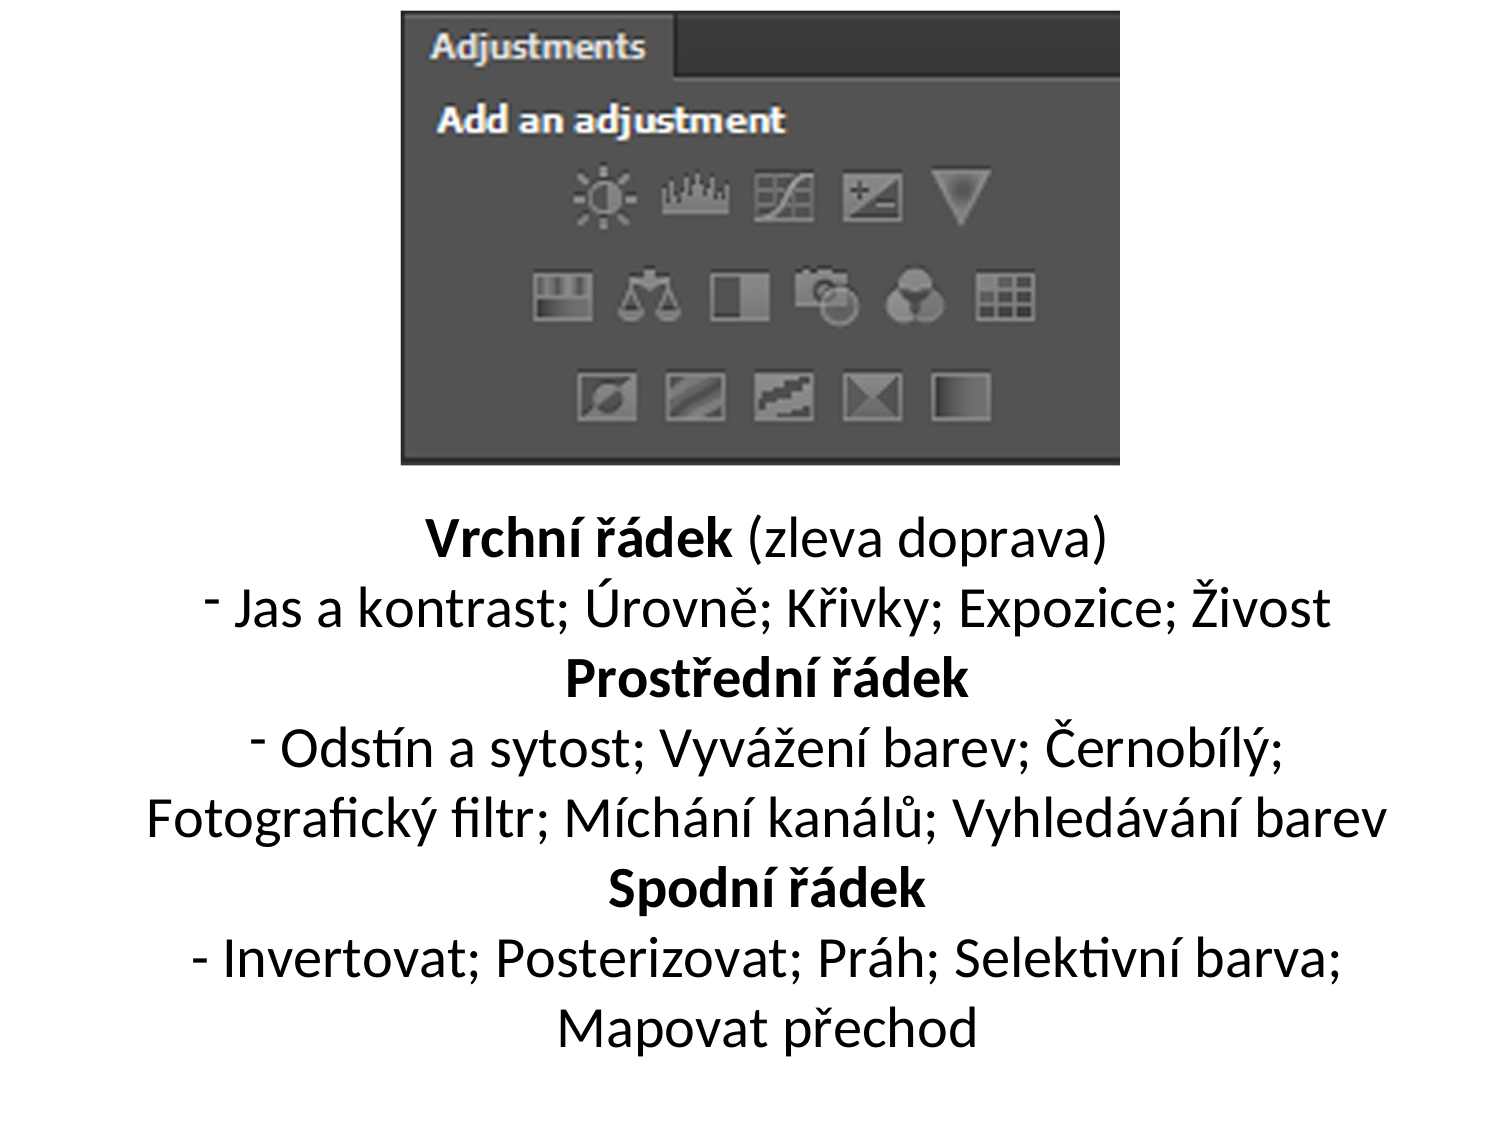

Vrchní řádek (zleva doprava)
 Jas a kontrast; Úrovně; Křivky; Expozice; Živost
Prostřední řádek
 Odstín a sytost; Vyvážení barev; Černobílý; Fotografický filtr; Míchání kanálů; Vyhledávání barev
Spodní řádek
- Invertovat; Posterizovat; Práh; Selektivní barva; Mapovat přechod